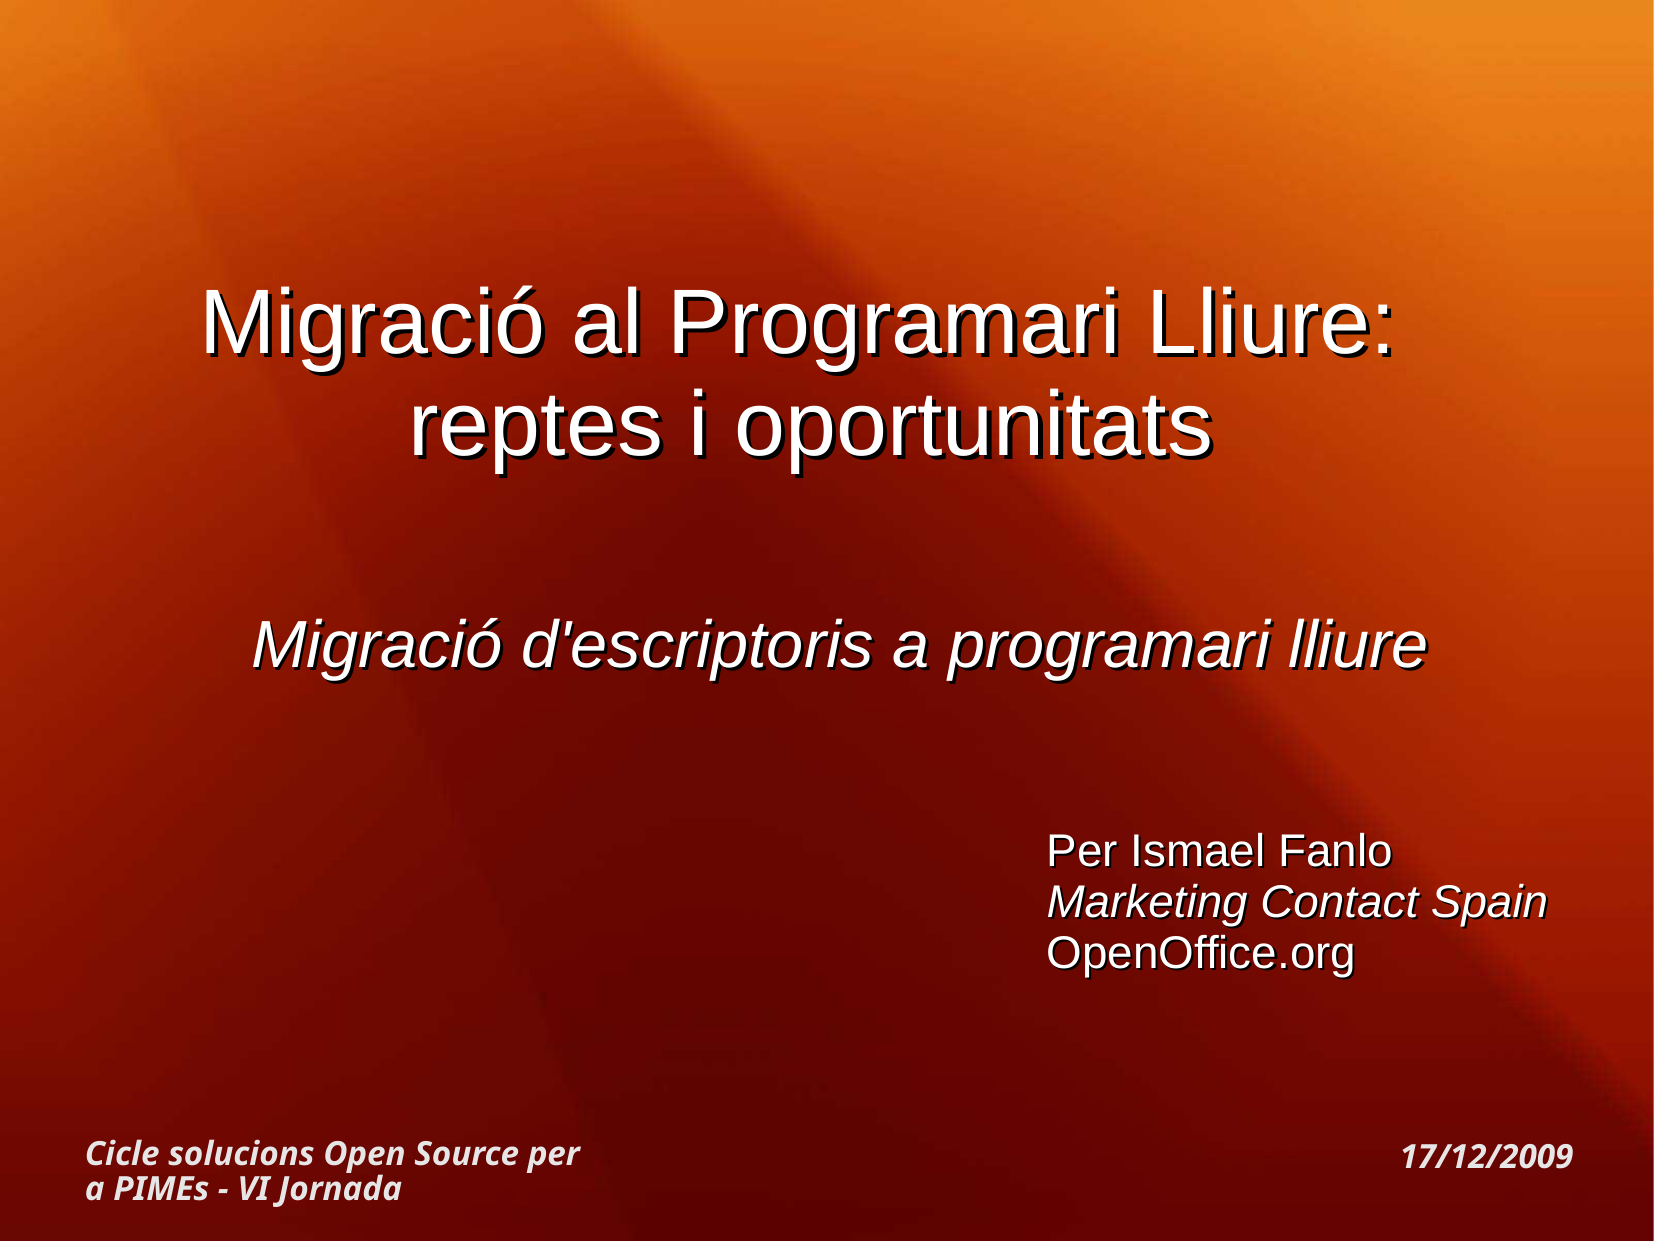

# Migració al Programari Lliure: reptes i oportunitats
Migració d'escriptoris a programari lliure
Per Ismael Fanlo
Marketing Contact Spain
OpenOffice.org
Cicle solucions Open Source per a PIMEs - VI Jornada
17/12/2009